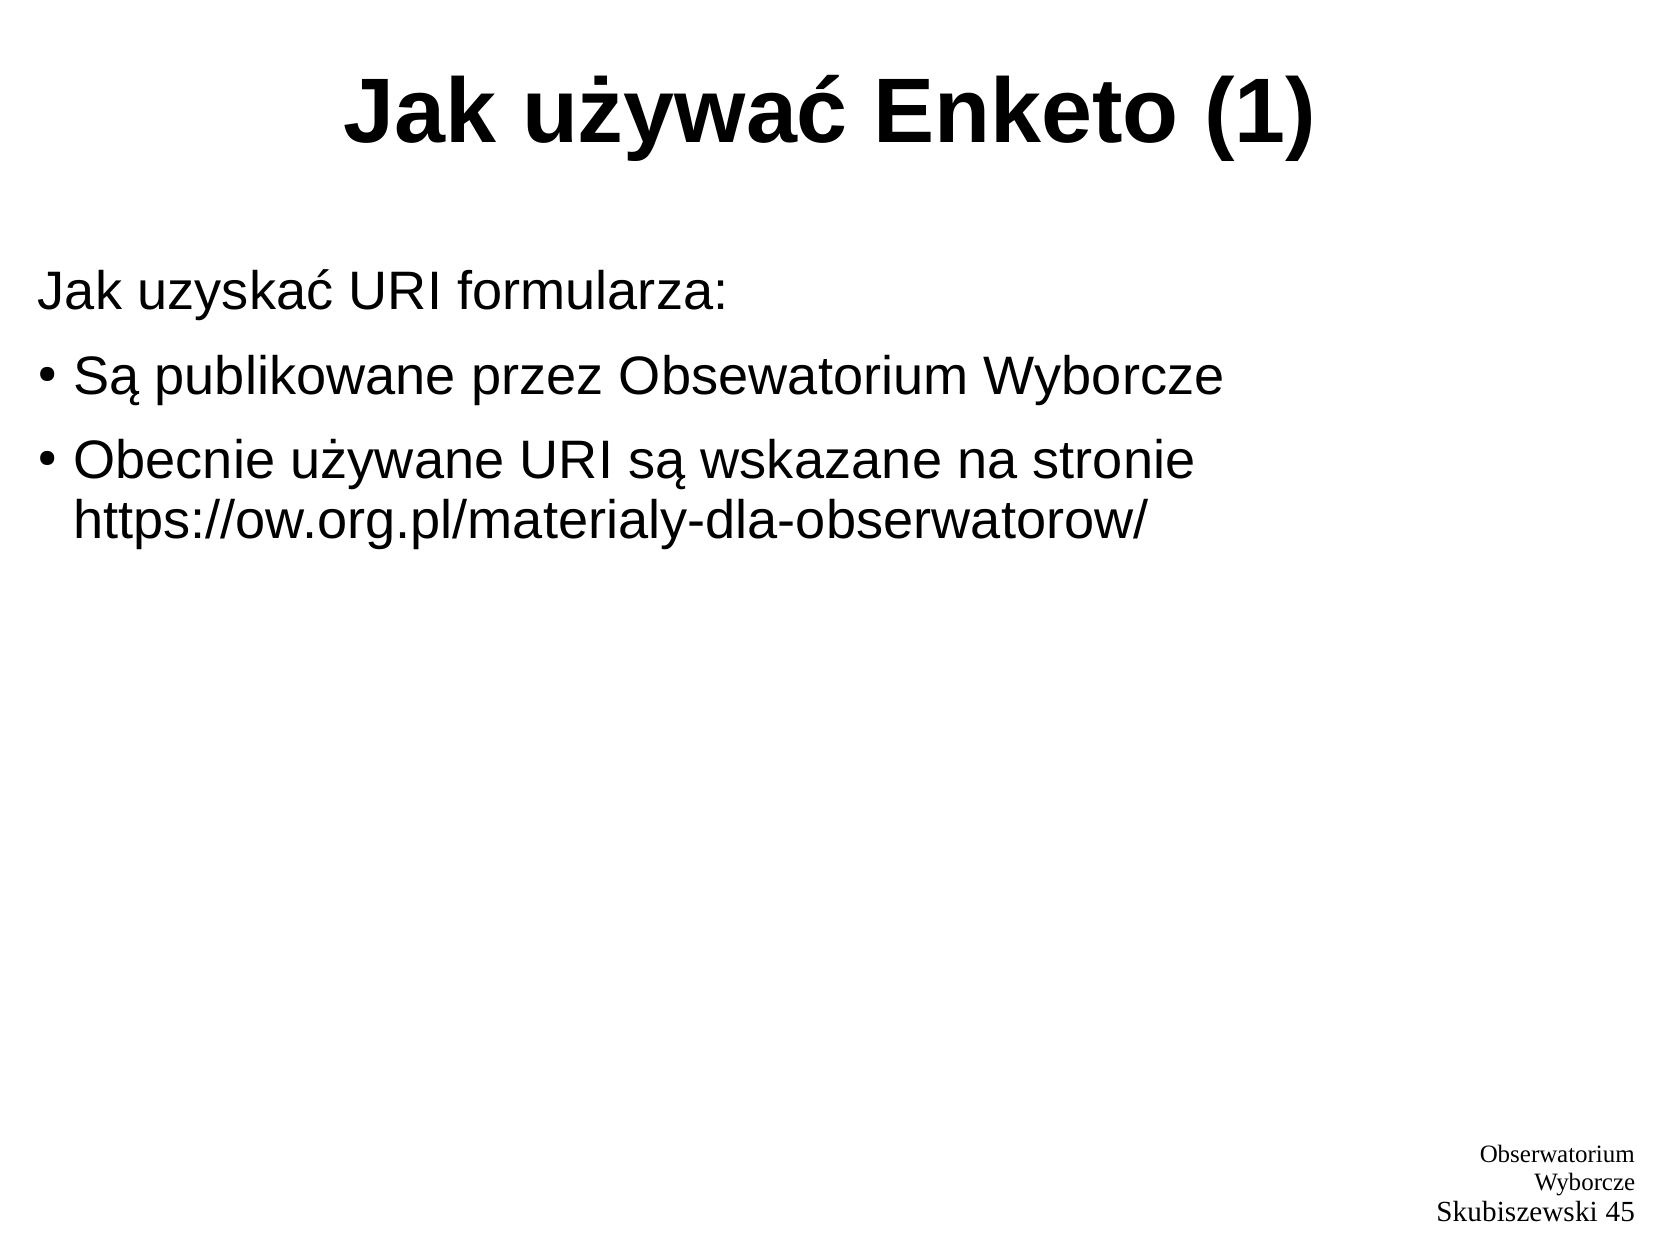

# Jak używać Enketo (1)
Jak uzyskać URI formularza:
Są publikowane przez Obsewatorium Wyborcze
Obecnie używane URI są wskazane na stronie https://ow.org.pl/materialy-dla-obserwatorow/
45